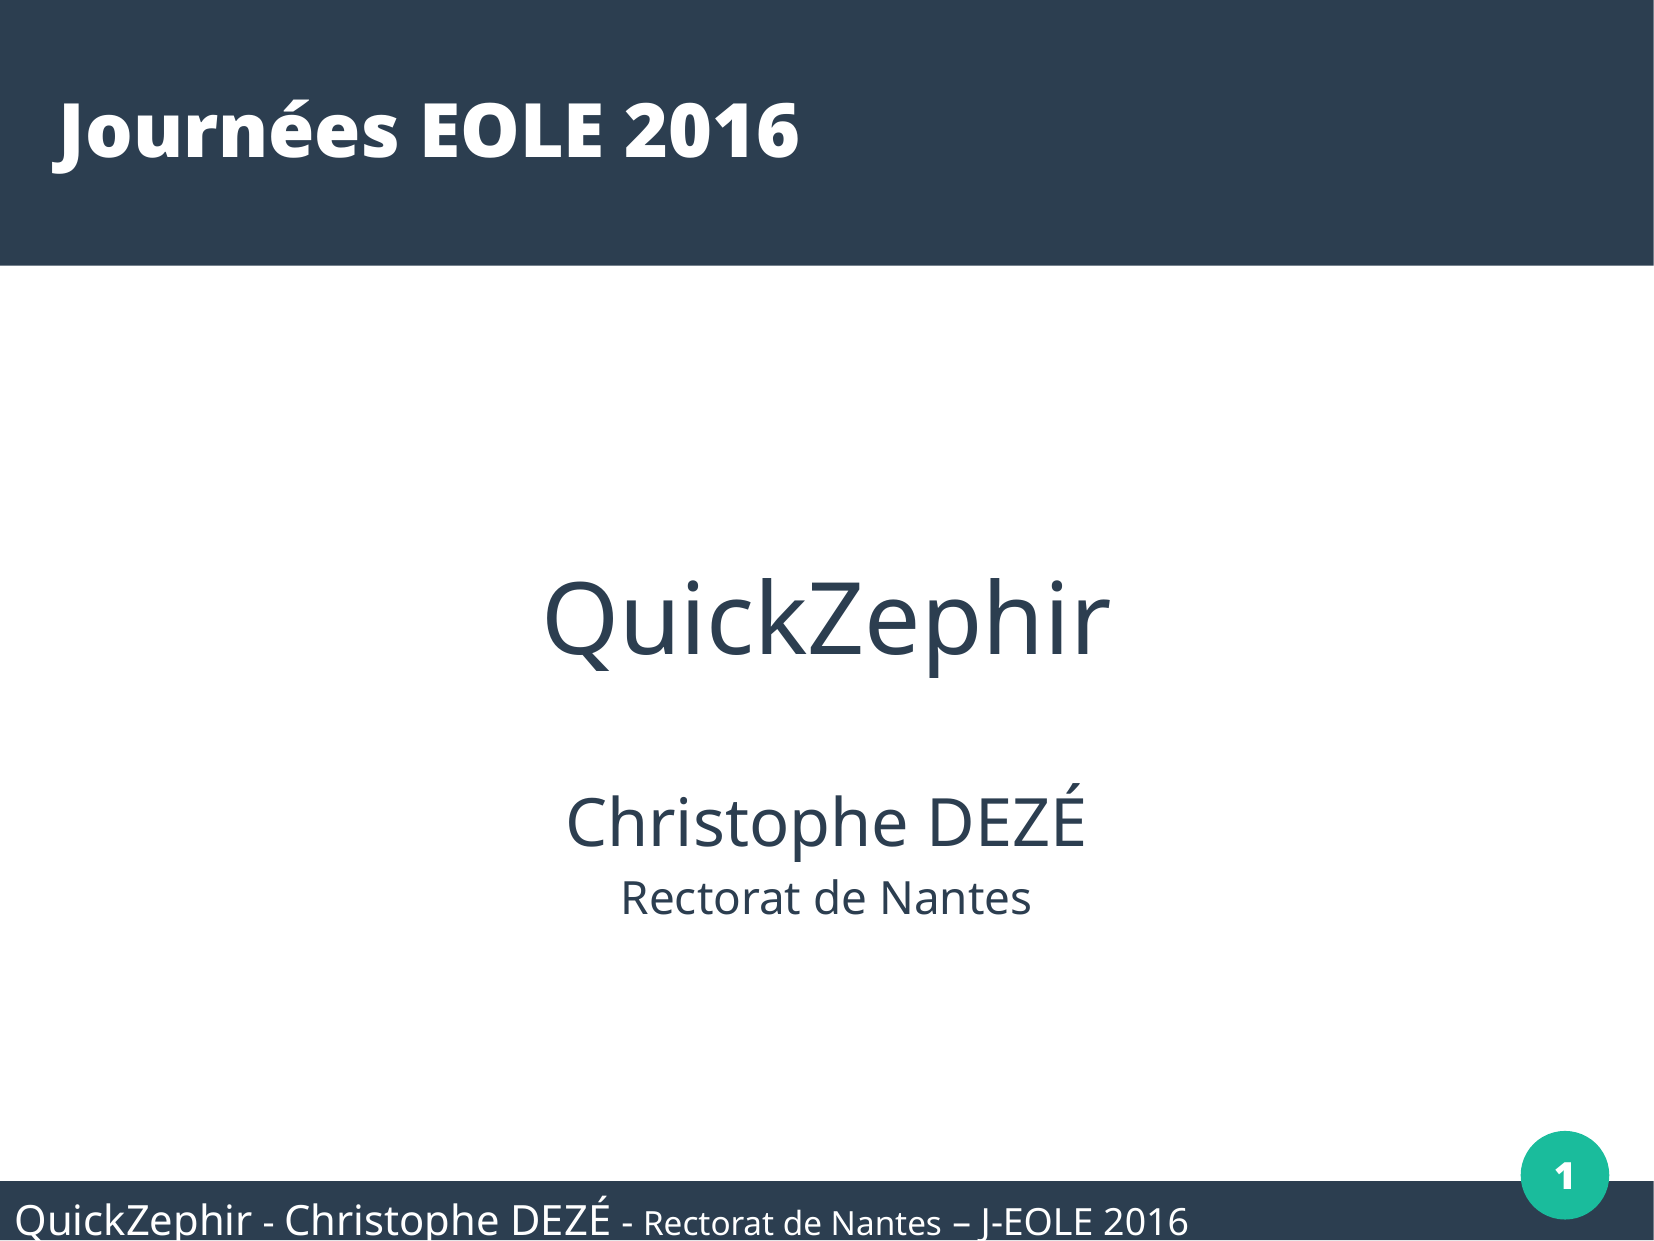

# Journées EOLE 2016
QuickZephir
Christophe DEZÉ
Rectorat de Nantes
1